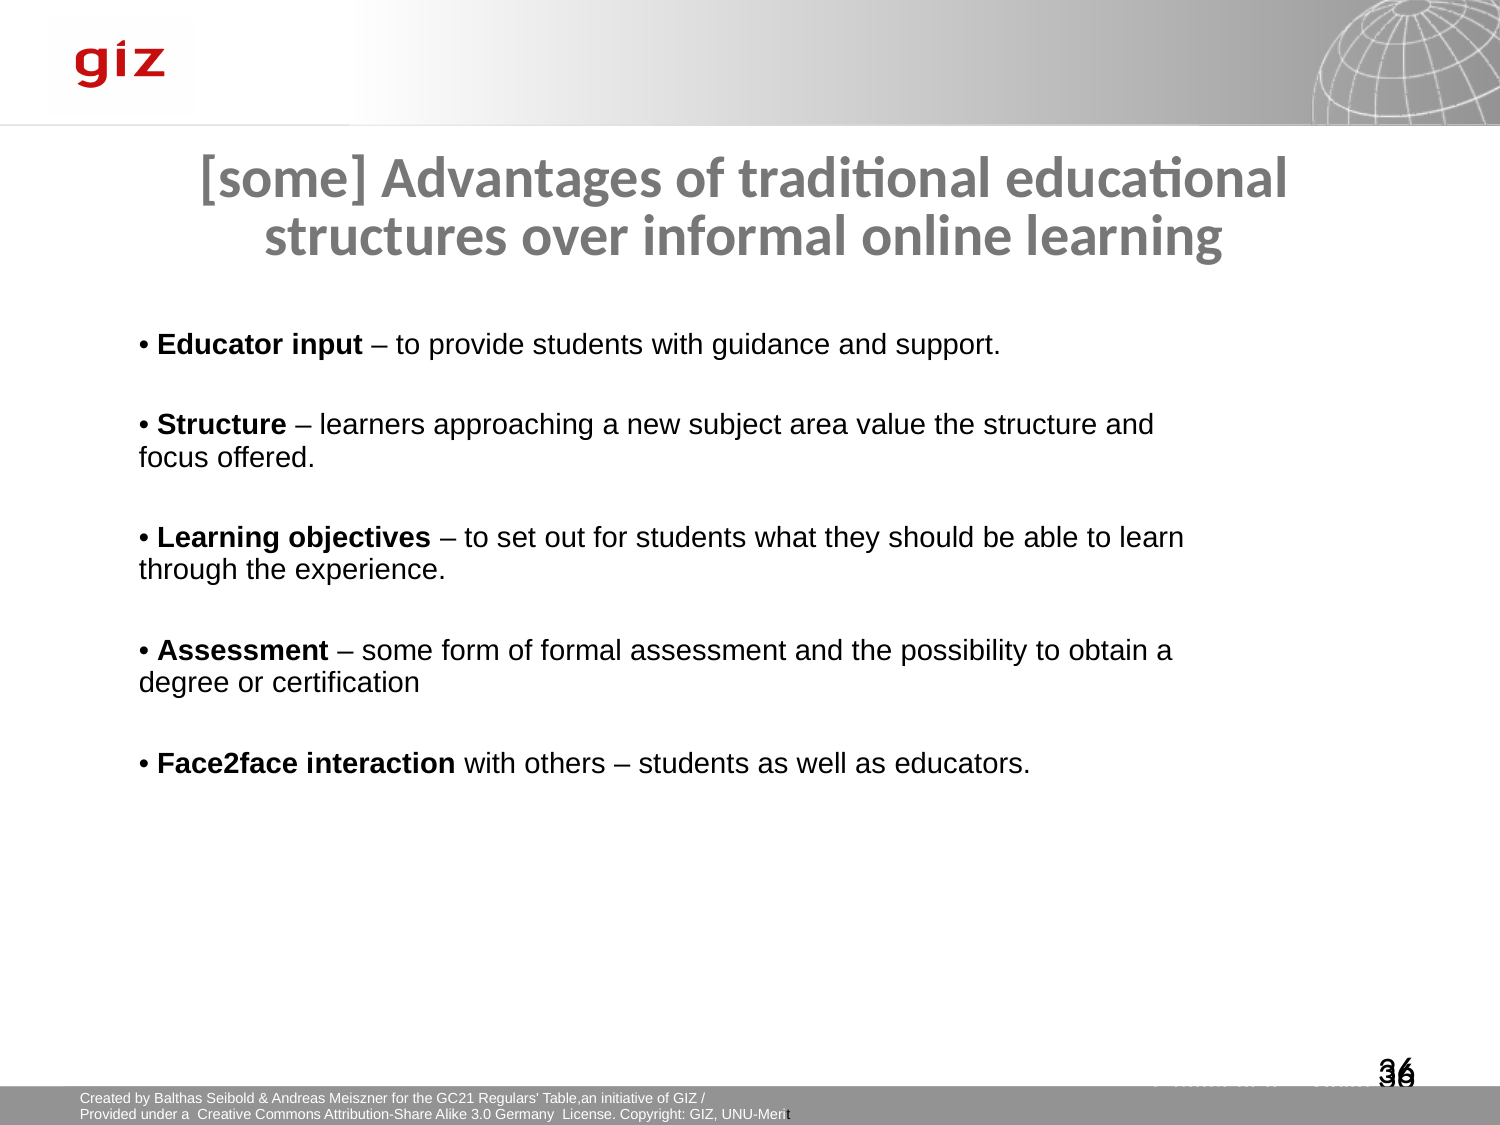

# [some] Advantages of traditional educational structures over informal online learning
 Educator input – to provide students with guidance and support.
 Structure – learners approaching a new subject area value the structure and focus offered.
 Learning objectives – to set out for students what they should be able to learn through the experience.
 Assessment – some form of formal assessment and the possibility to obtain a degree or certification
 Face2face interaction with others – students as well as educators.